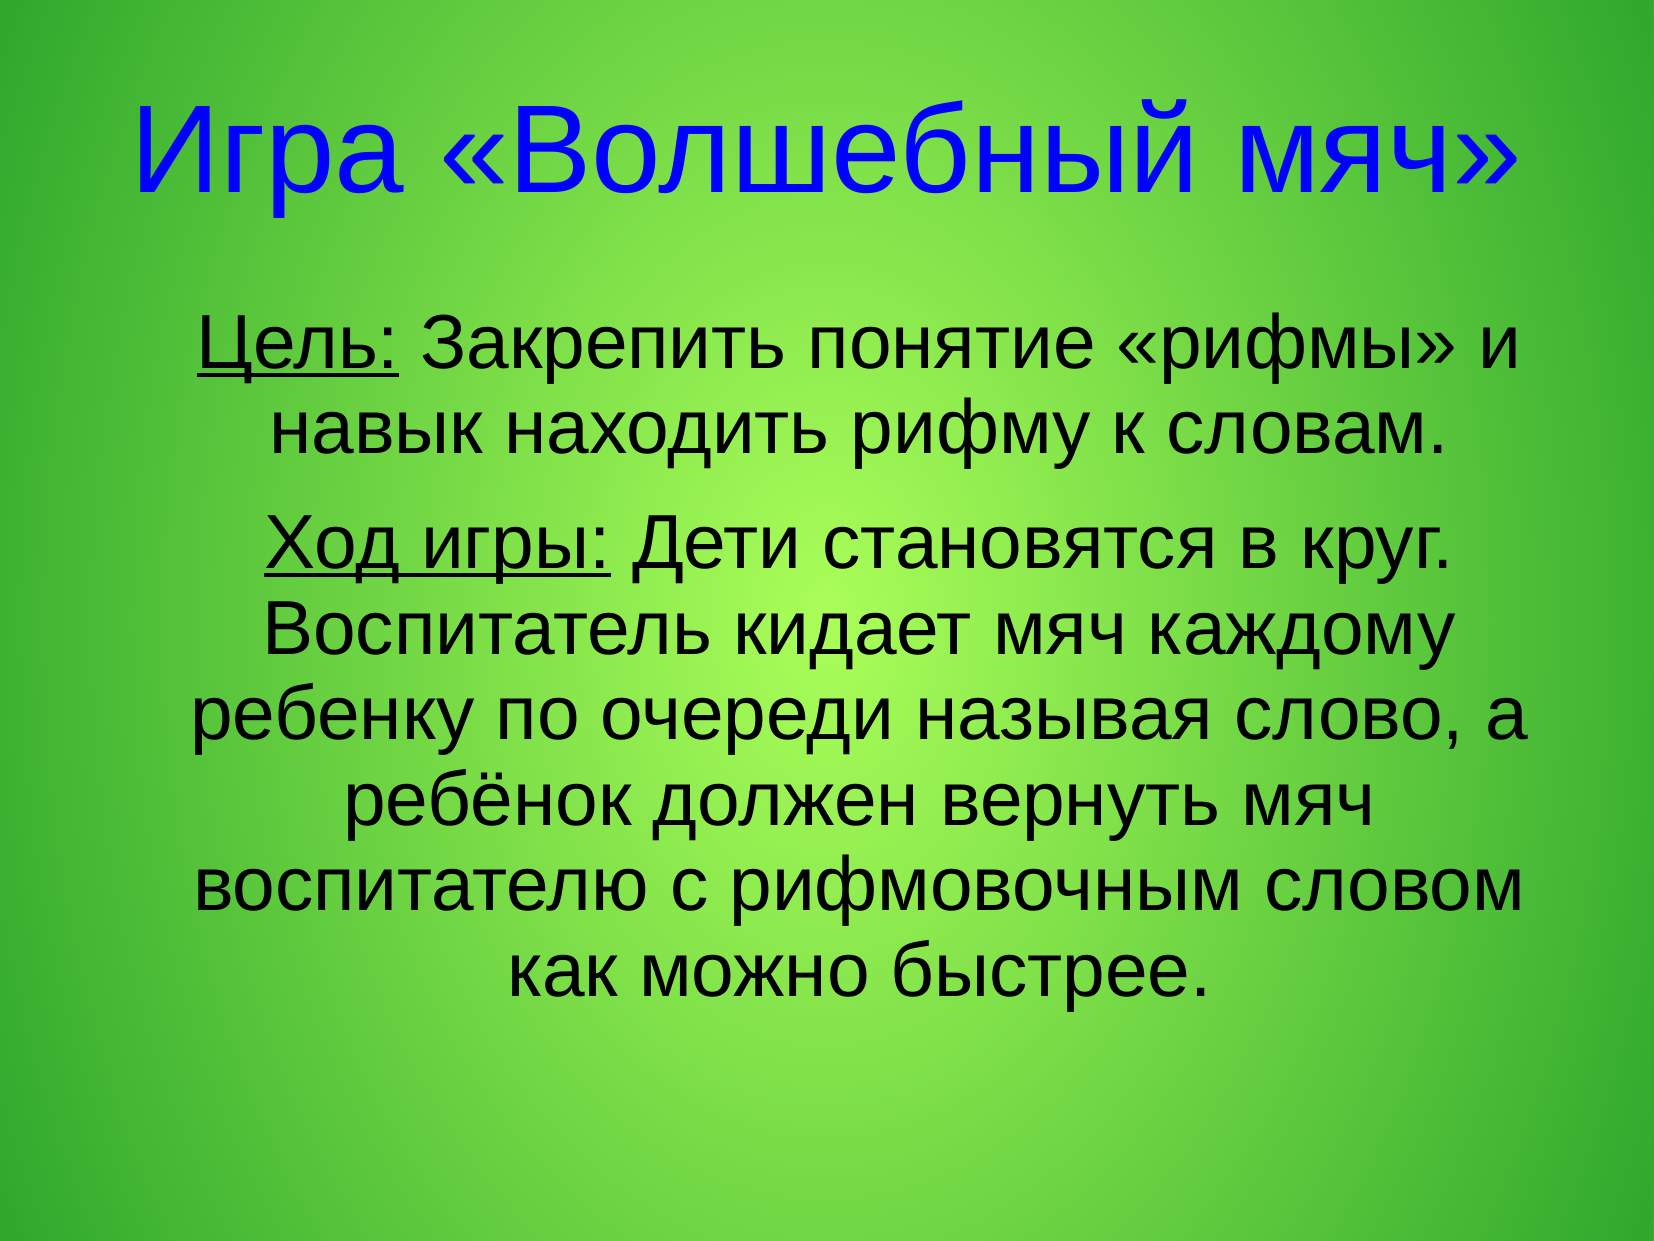

# Игра «Волшебный мяч»
Цель: Закрепить понятие «рифмы» и навык находить рифму к словам.
Ход игры: Дети становятся в круг. Воспитатель кидает мяч каждому ребенку по очереди называя слово, а ребёнок должен вернуть мяч воспитателю с рифмовочным словом как можно быстрее.